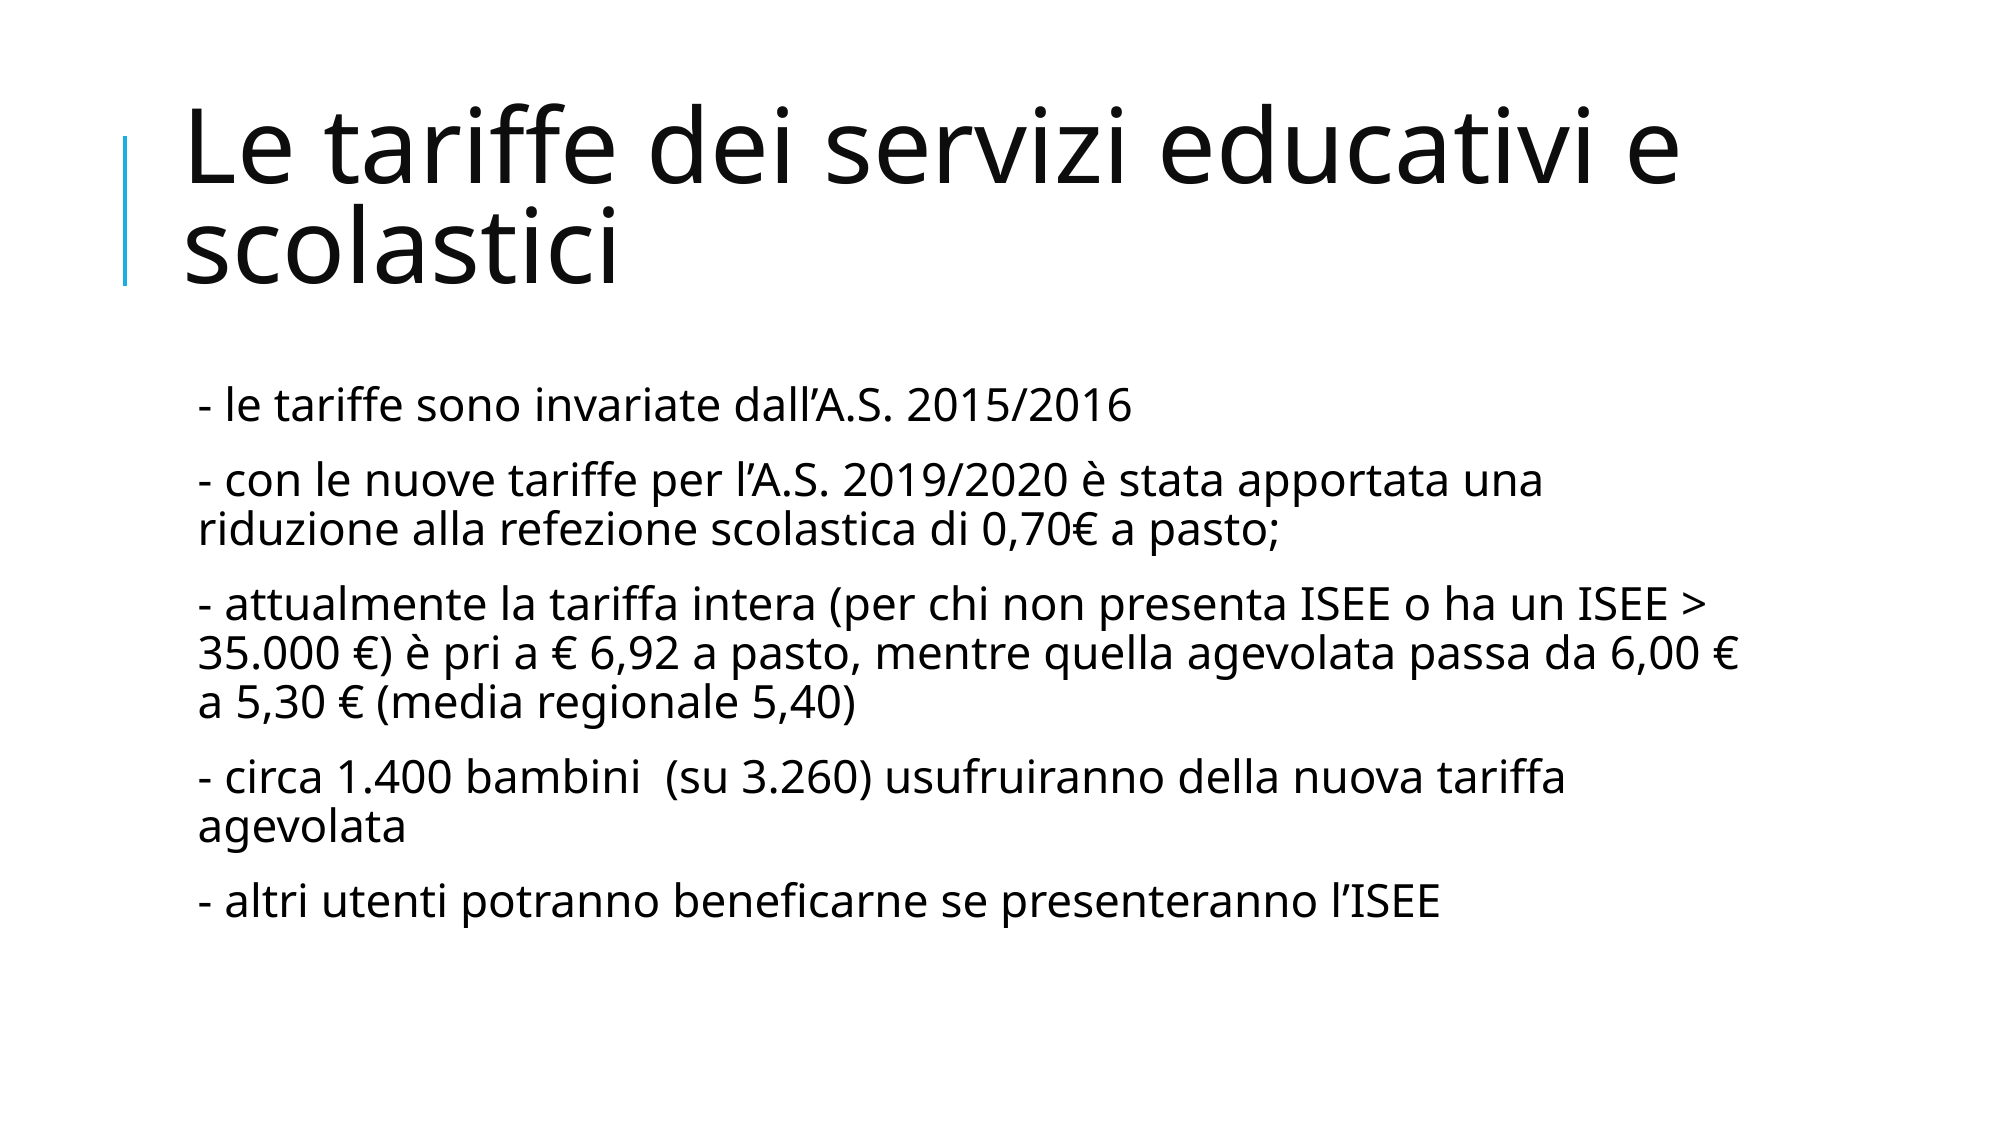

# Le tariffe dei servizi educativi e scolastici
- le tariffe sono invariate dall’A.S. 2015/2016
- con le nuove tariffe per l’A.S. 2019/2020 è stata apportata una riduzione alla refezione scolastica di 0,70€ a pasto;
- attualmente la tariffa intera (per chi non presenta ISEE o ha un ISEE > 35.000 €) è pri a € 6,92 a pasto, mentre quella agevolata passa da 6,00 € a 5,30 € (media regionale 5,40)
- circa 1.400 bambini (su 3.260) usufruiranno della nuova tariffa agevolata
- altri utenti potranno beneficarne se presenteranno l’ISEE